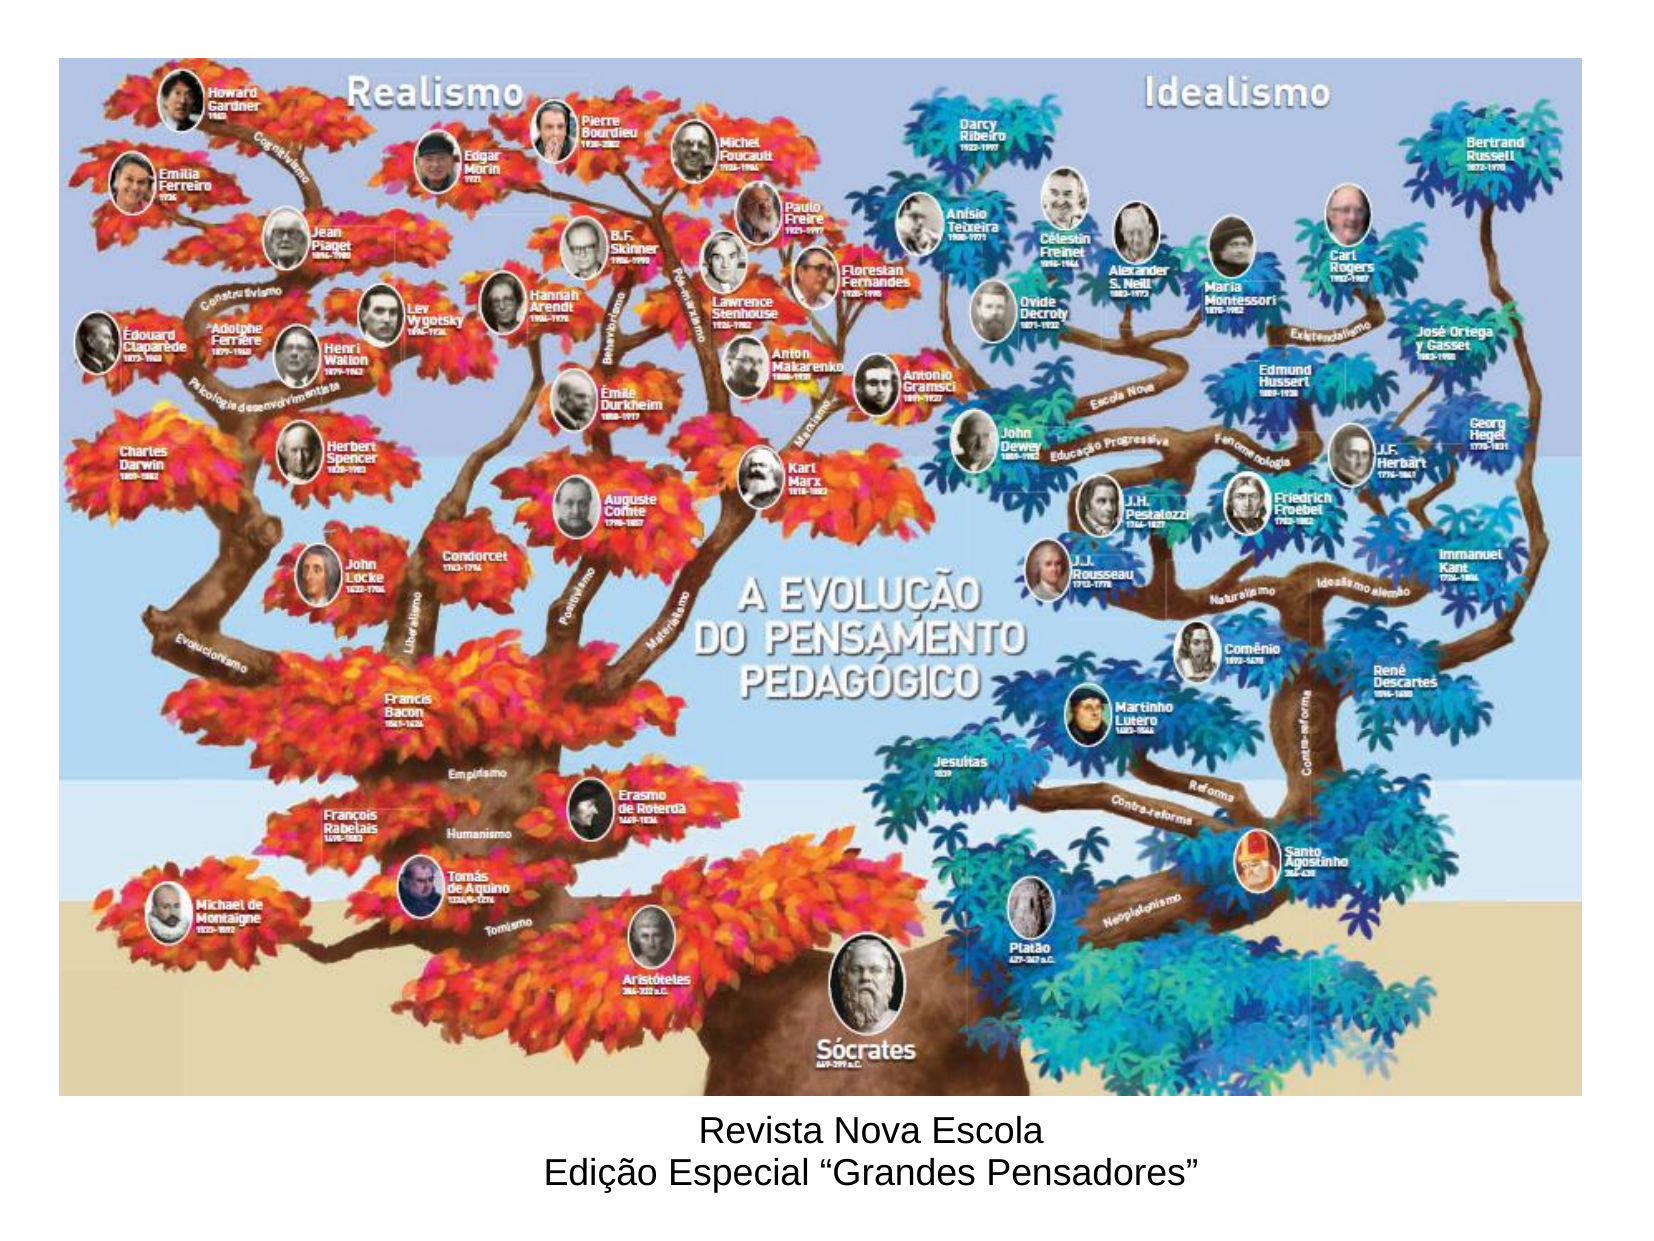

Revista Nova Escola
Edição Especial “Grandes Pensadores”